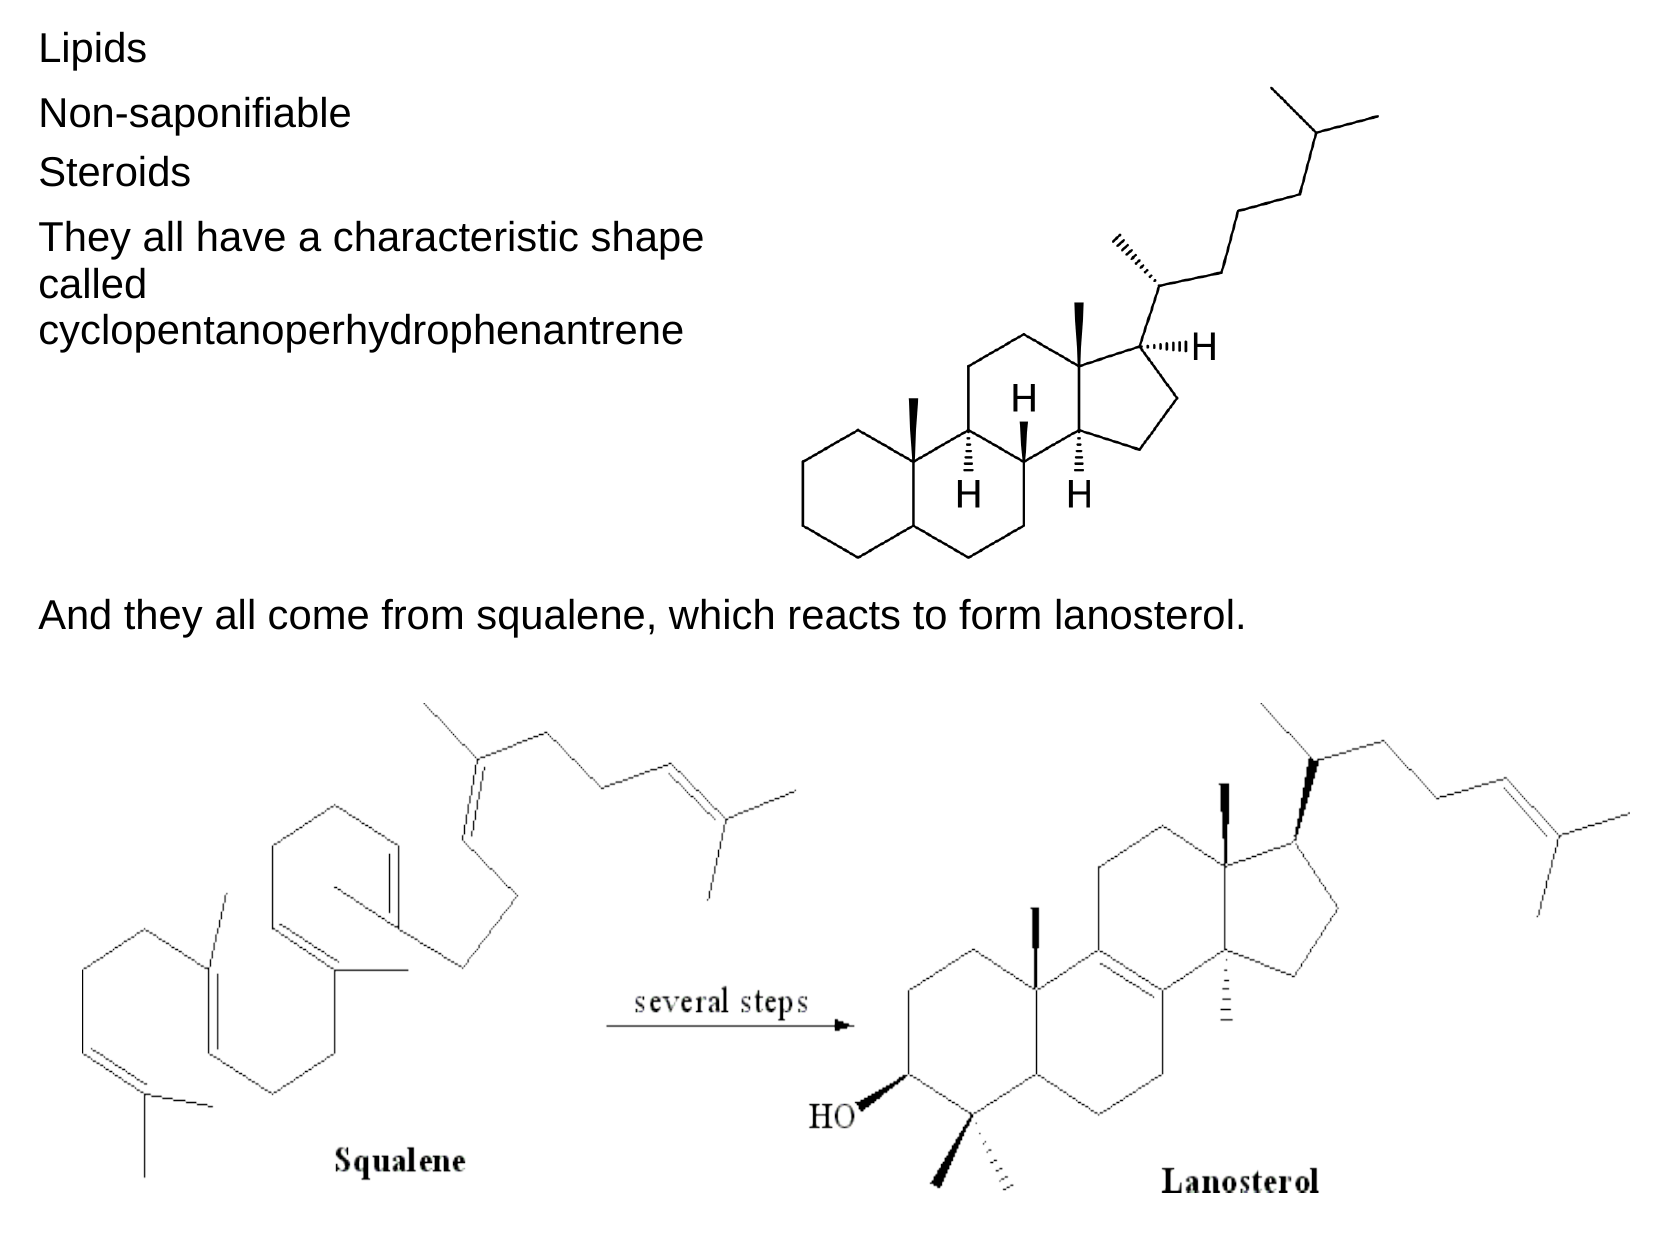

Lipids
Non-saponifiable
Steroids
They all have a characteristic shape called cyclopentanoperhydrophenantrene
And they all come from squalene, which reacts to form lanosterol.